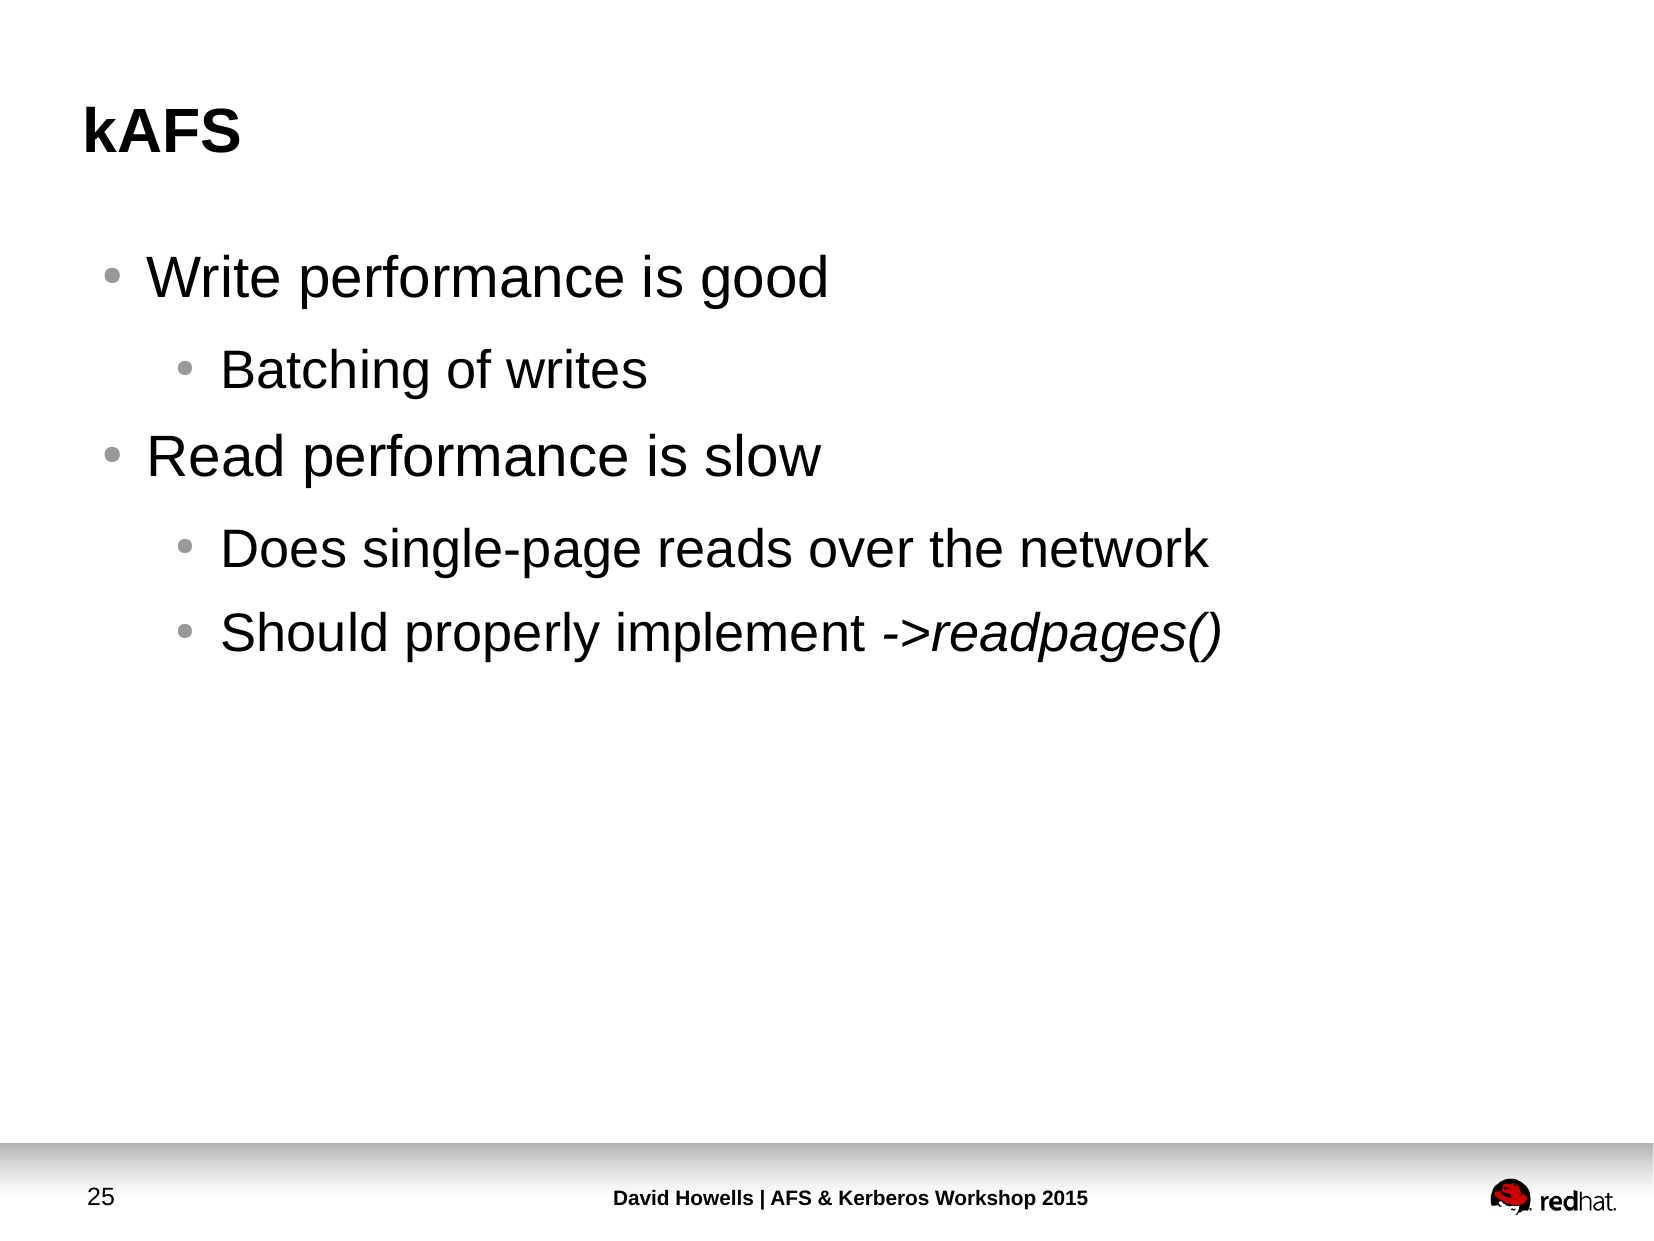

# kAFS
Write performance is good
Batching of writes
Read performance is slow
Does single-page reads over the network
Should properly implement ->readpages()